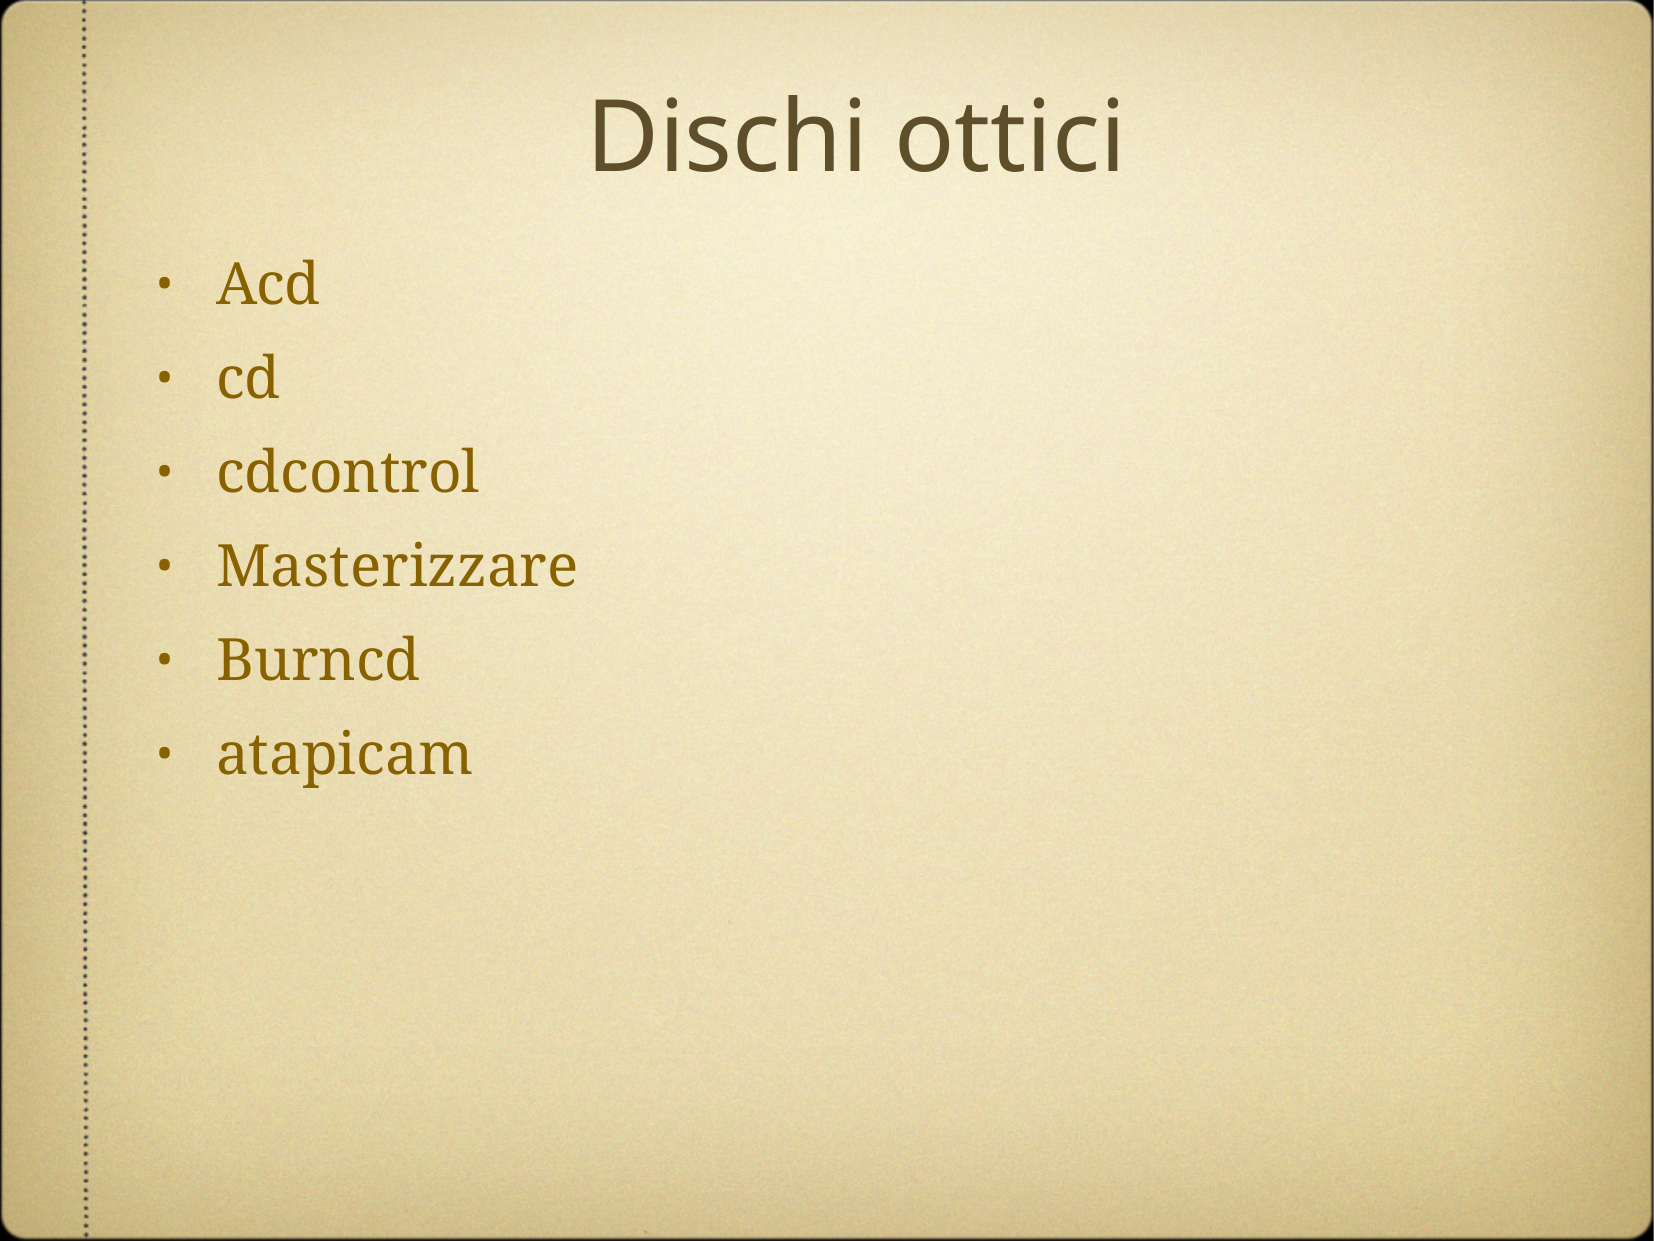

# Dischi ottici
Acd
cd
cdcontrol
Masterizzare
Burncd
atapicam